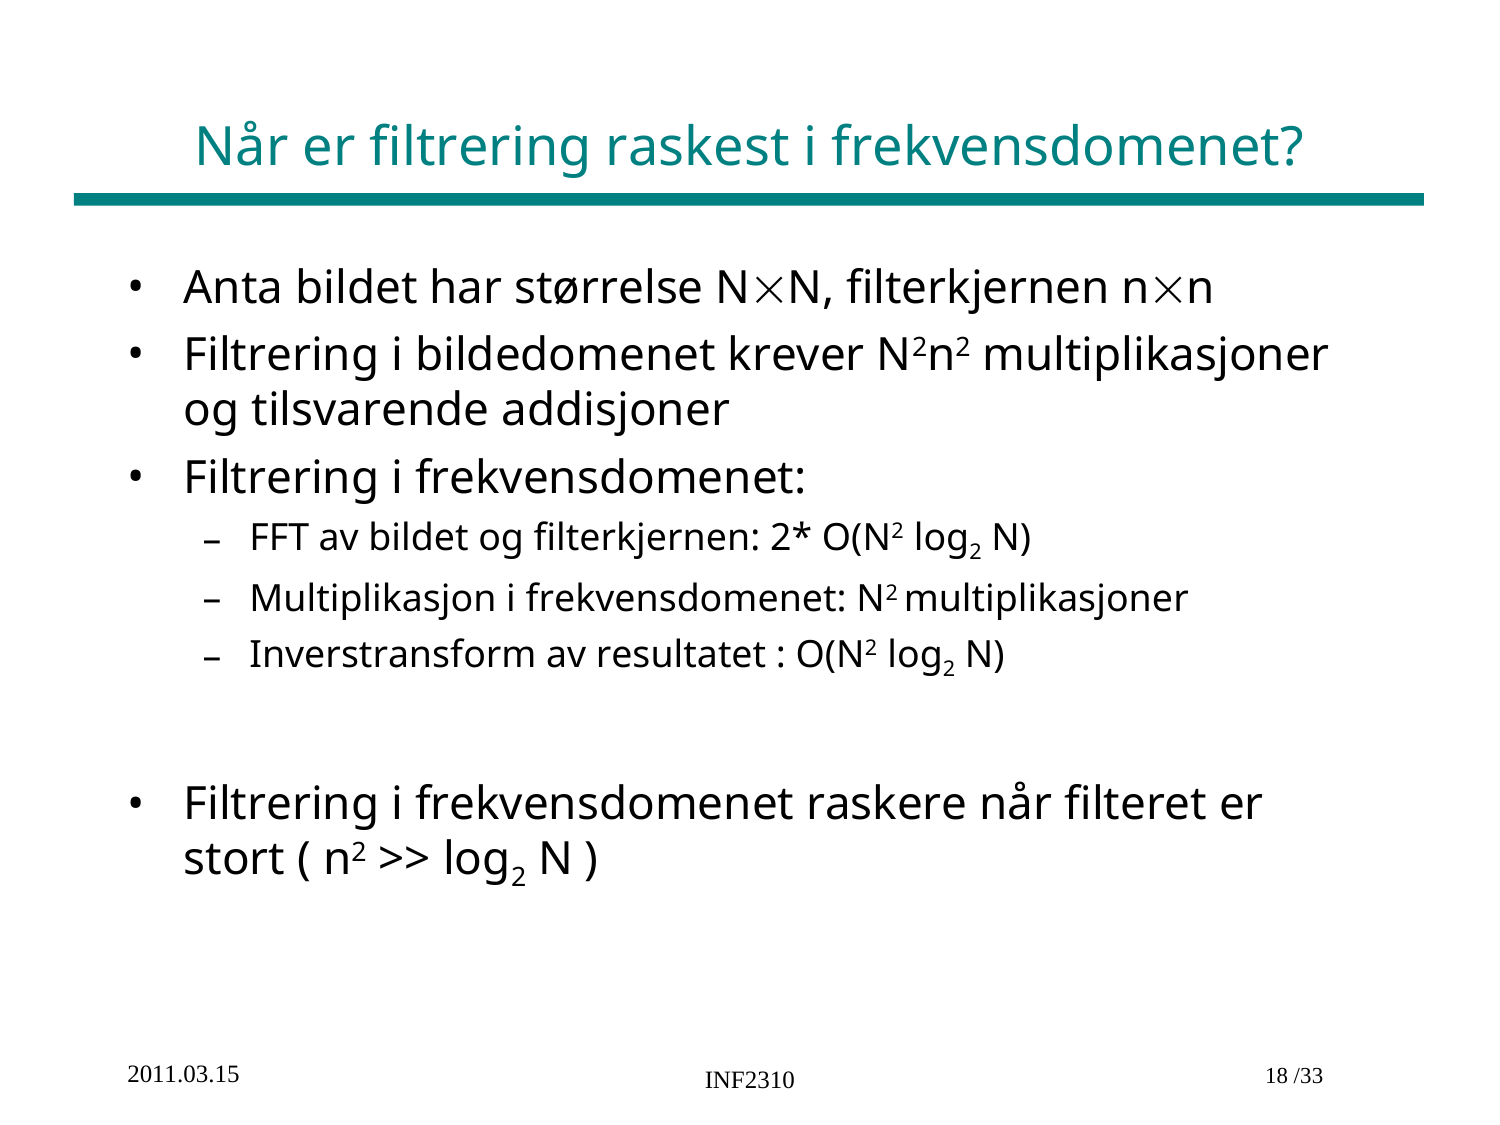

Når er filtrering raskest i frekvensdomenet?
# Anta bildet har størrelse NN, filterkjernen nn
Filtrering i bildedomenet krever N2n2 multiplikasjoner og tilsvarende addisjoner
Filtrering i frekvensdomenet:
FFT av bildet og filterkjernen: 2* O(N2 log2 N)
Multiplikasjon i frekvensdomenet: N2 multiplikasjoner
Inverstransform av resultatet : O(N2 log2 N)
Filtrering i frekvensdomenet raskere når filteret er stort ( n2 >> log2 N )
INF2310